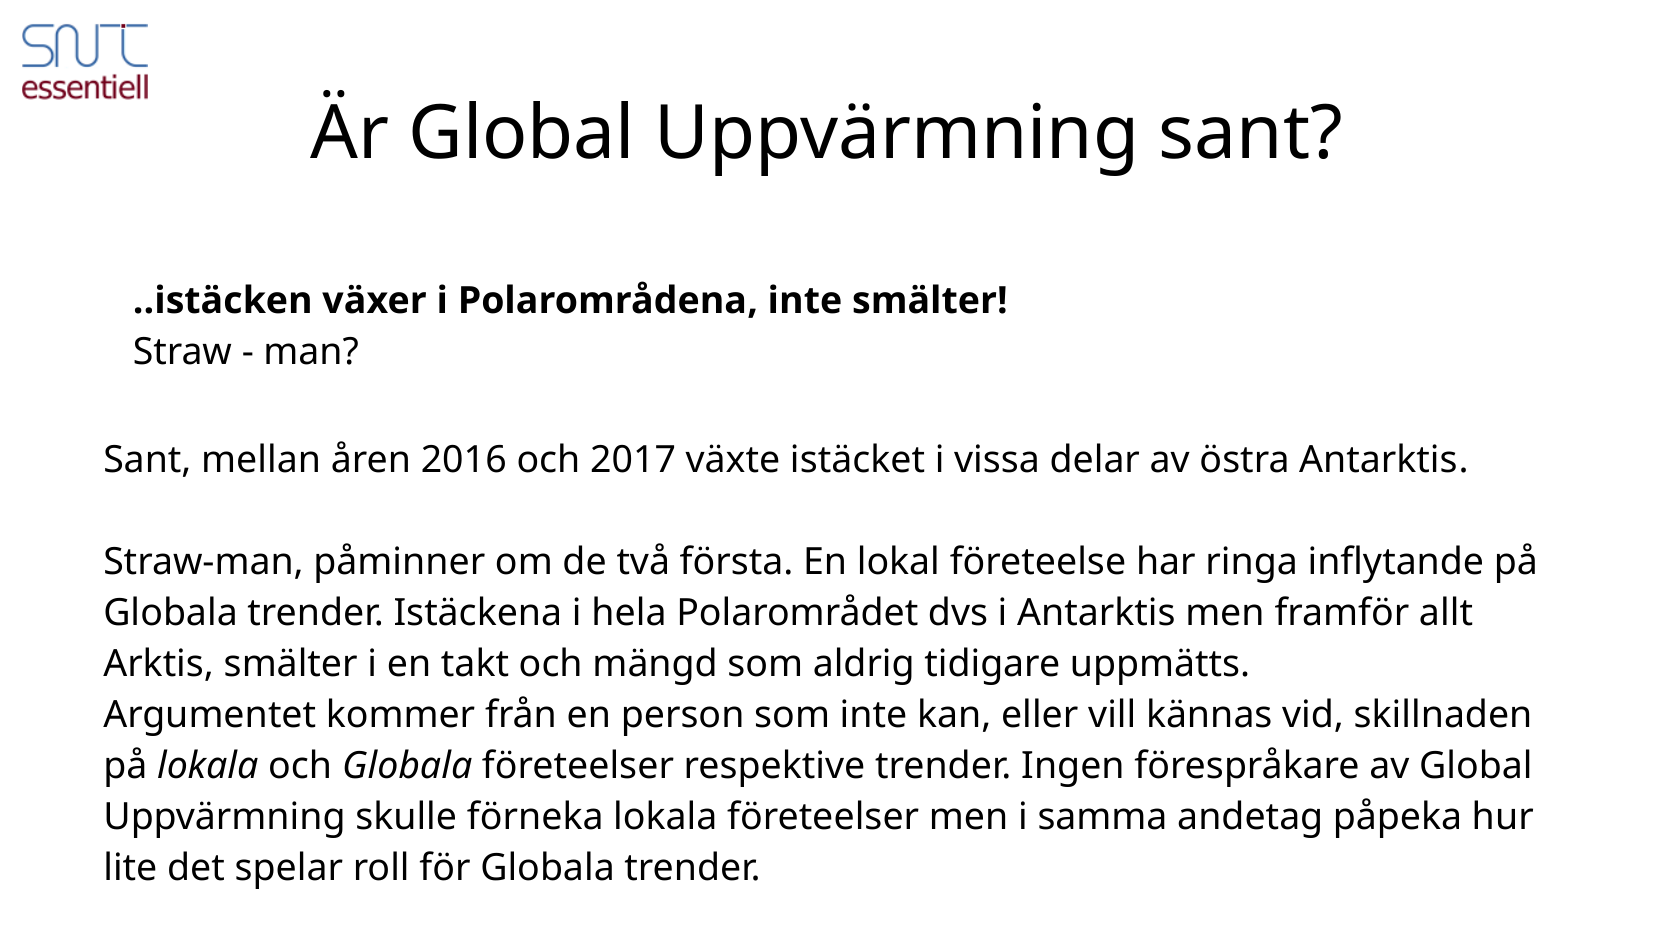

# Är Global Uppvärmning sant?
..istäcken växer i Polarområdena, inte smälter!
Straw - man?
Sant, mellan åren 2016 och 2017 växte istäcket i vissa delar av östra Antarktis.
Straw-man, påminner om de två första. En lokal företeelse har ringa inflytande på Globala trender. Istäckena i hela Polarområdet dvs i Antarktis men framför allt Arktis, smälter i en takt och mängd som aldrig tidigare uppmätts.
Argumentet kommer från en person som inte kan, eller vill kännas vid, skillnaden på lokala och Globala företeelser respektive trender. Ingen förespråkare av Global Uppvärmning skulle förneka lokala företeelser men i samma andetag påpeka hur lite det spelar roll för Globala trender.